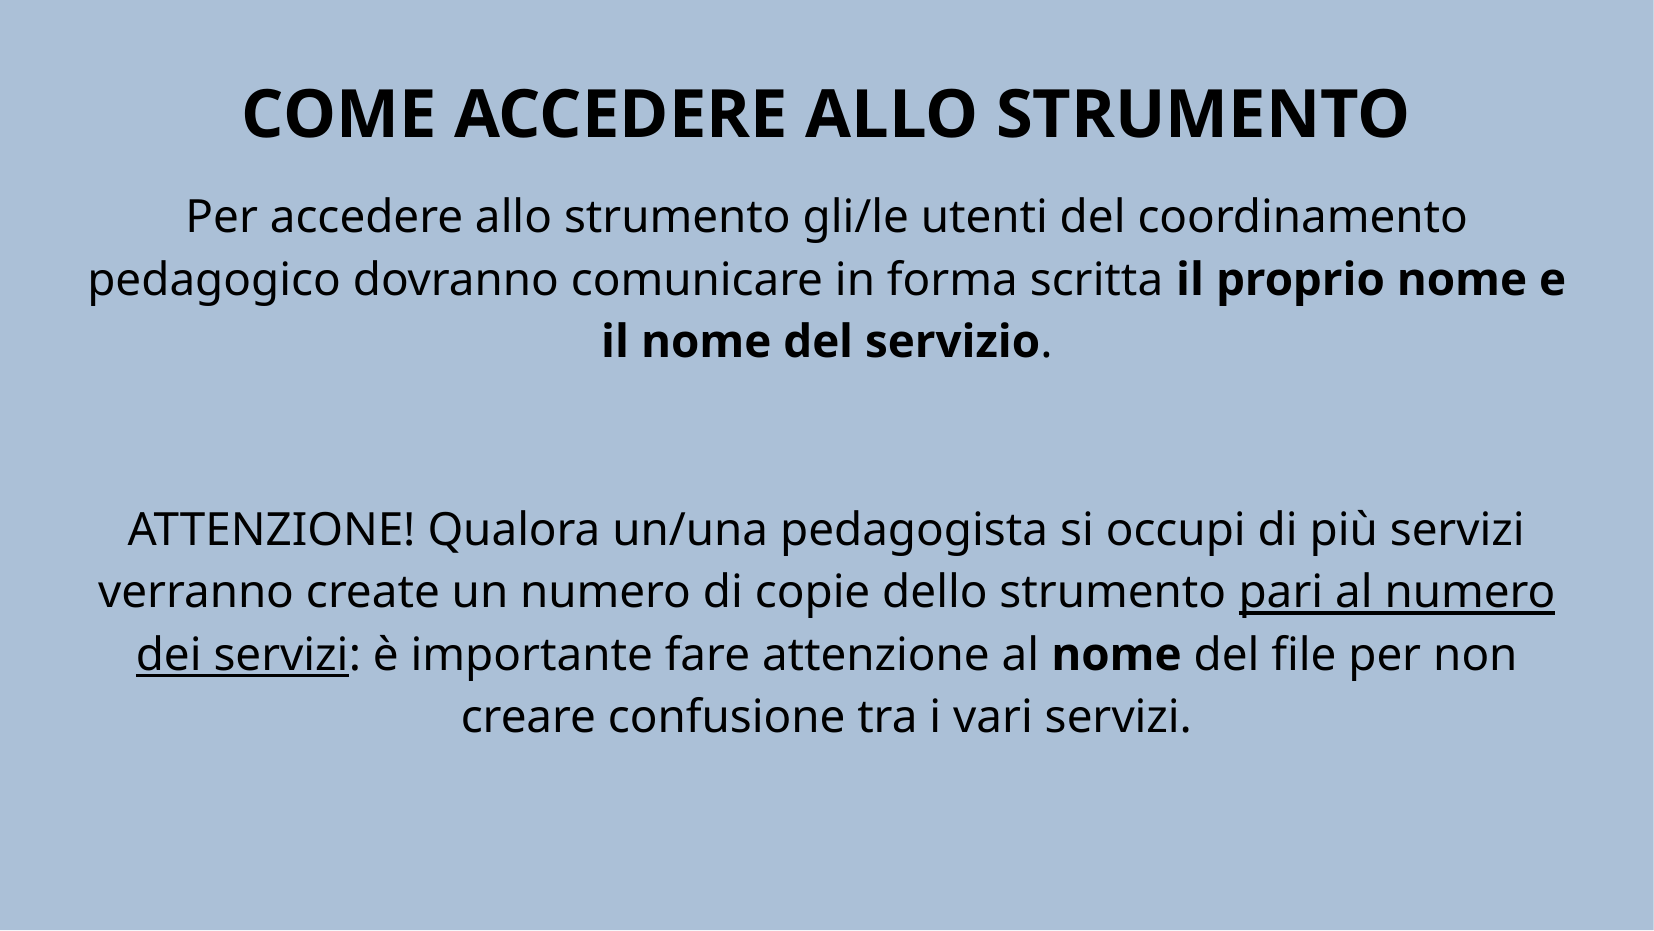

# Per accedere allo strumento gli/le utenti del coordinamento pedagogico dovranno comunicare in forma scritta il proprio nome e il nome del servizio. ATTENZIONE! Qualora un/una pedagogista si occupi di più servizi verranno create un numero di copie dello strumento pari al numero dei servizi: è importante fare attenzione al nome del file per non creare confusione tra i vari servizi.
COME ACCEDERE ALLO STRUMENTO